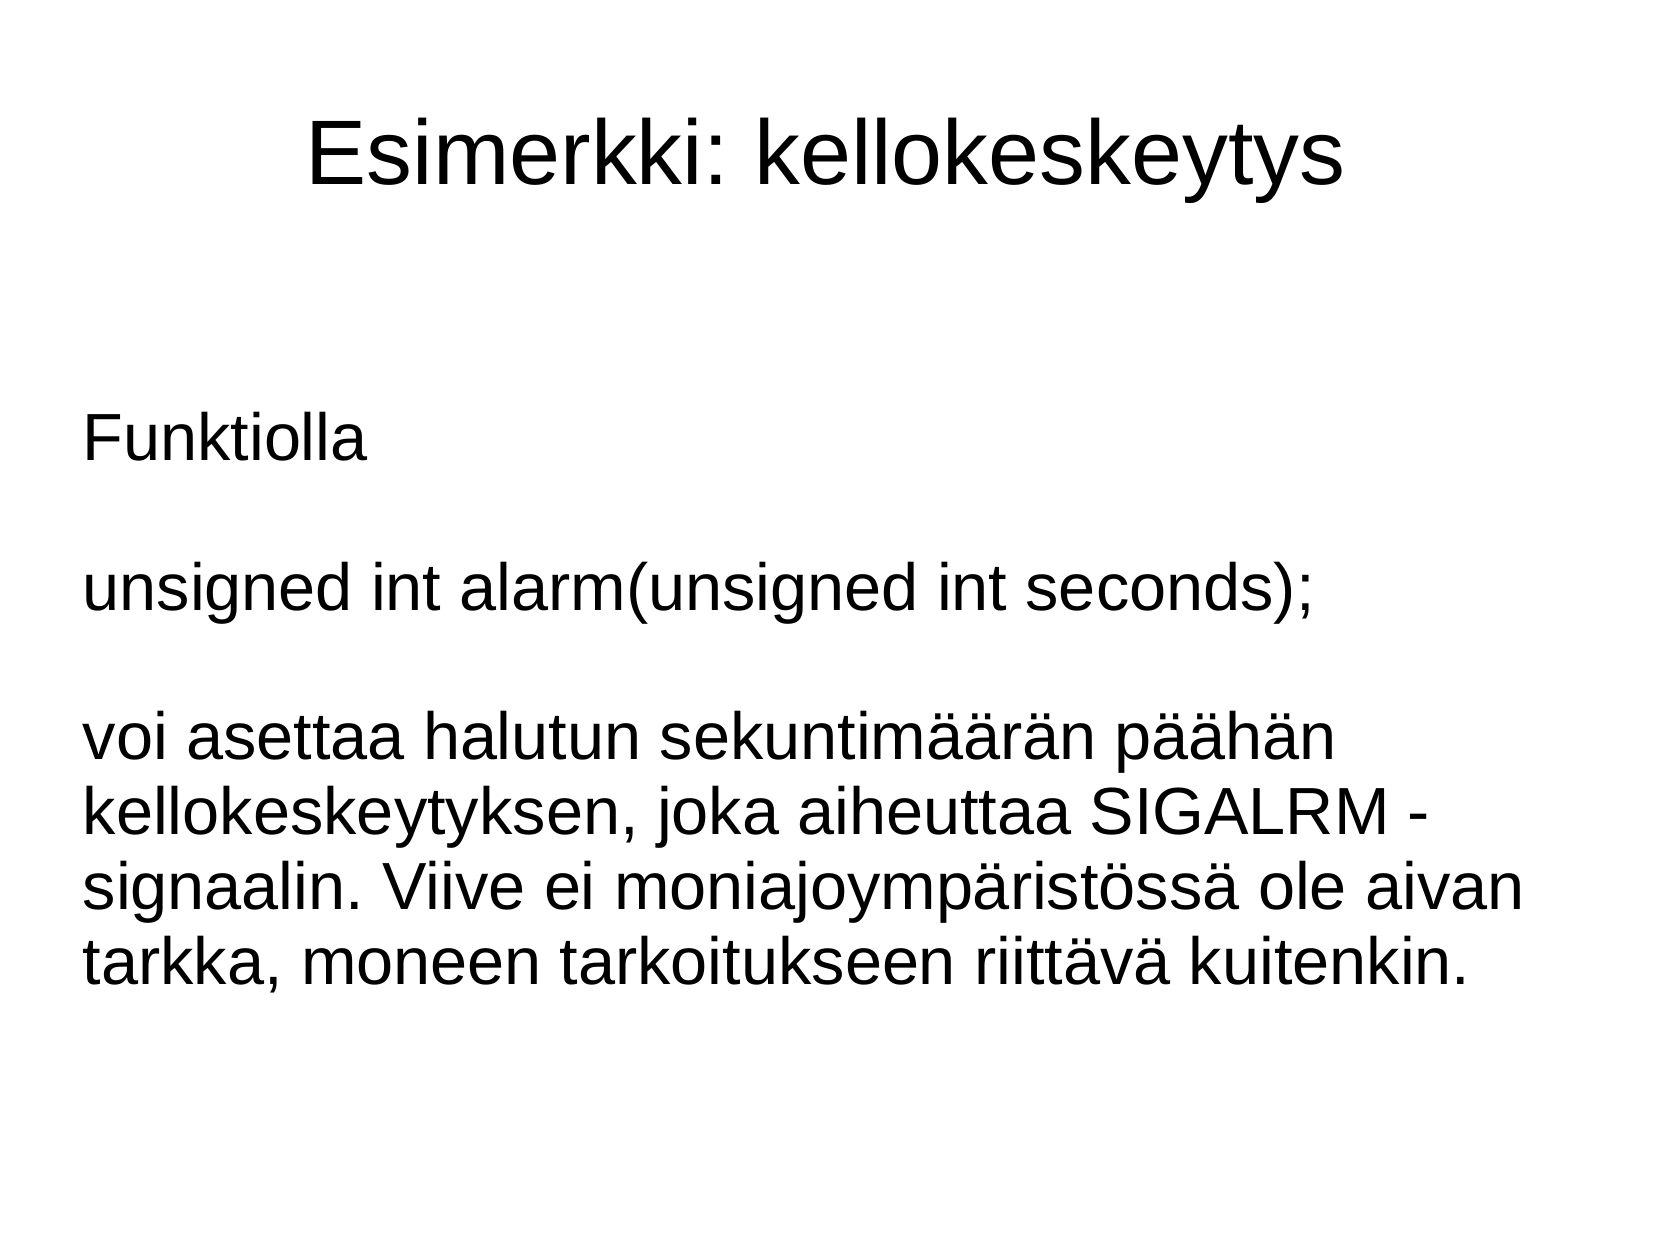

# Esimerkki: kellokeskeytys
Funktiolla
unsigned int alarm(unsigned int seconds);
voi asettaa halutun sekuntimäärän päähän kellokeskeytyksen, joka aiheuttaa SIGALRM -signaalin. Viive ei moniajoympäristössä ole aivan tarkka, moneen tarkoitukseen riittävä kuitenkin.